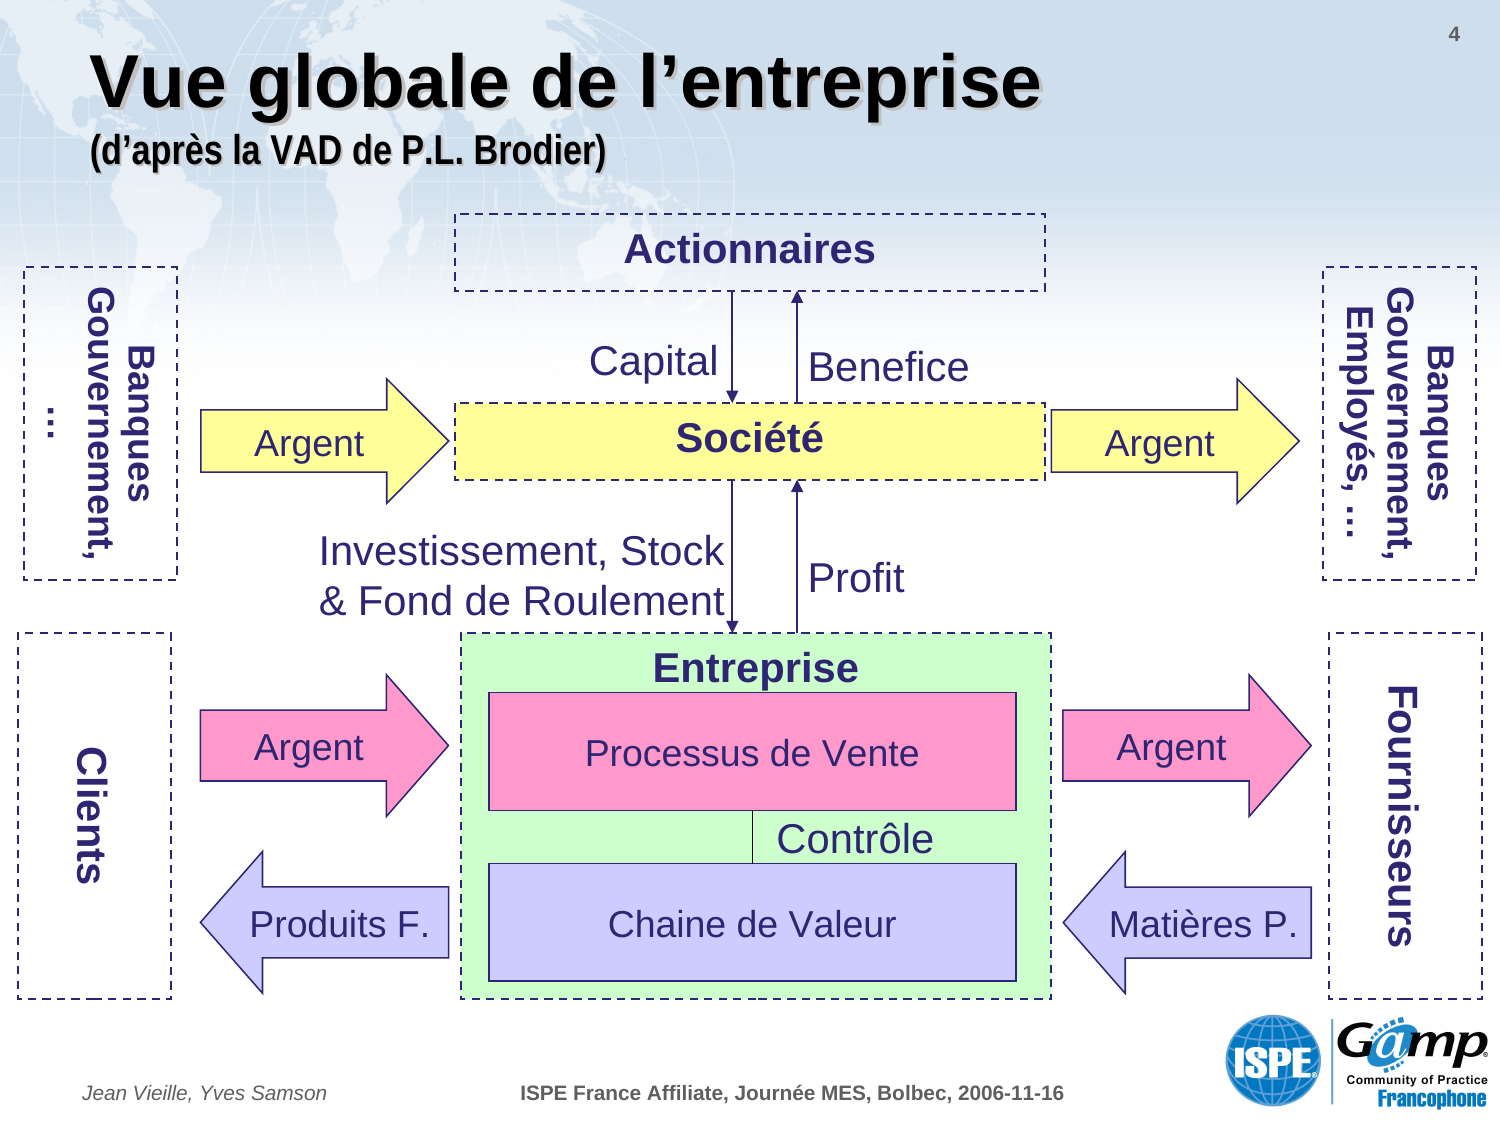

# Vue globale de l’entreprise (d’après la VAD de P.L. Brodier)
Actionnaires
Banques Gouvernement, …
Banques Gouvernement, Employés, …
Capital
Benefice
Argent
Argent
Société
Investissement, Stock & Fond de Roulement
Profit
Clients
Entreprise
Fournisseurs
Argent
Argent
Processus de Vente
Contrôle
Produits F.
Matières P.
Chaine de Valeur